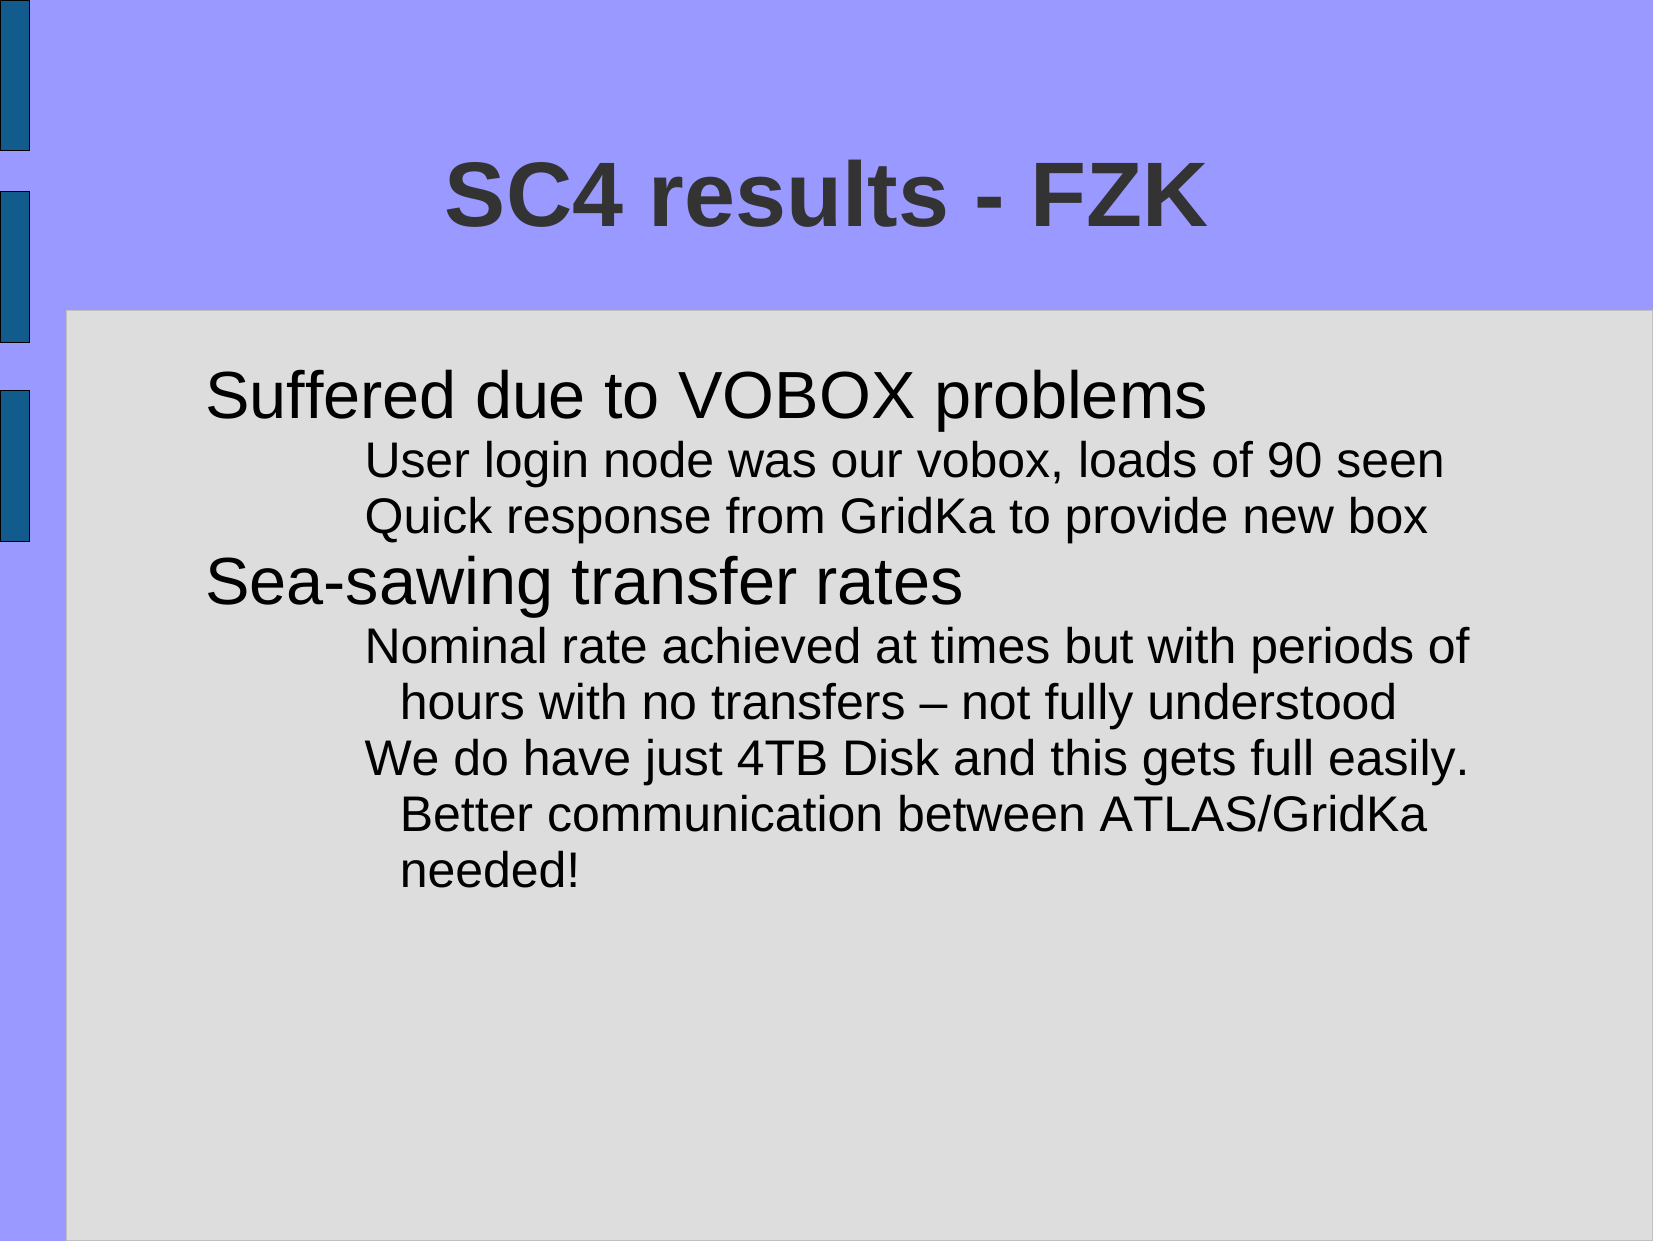

# SC4 results - FZK
Suffered due to VOBOX problems
User login node was our vobox, loads of 90 seen
Quick response from GridKa to provide new box
Sea-sawing transfer rates
Nominal rate achieved at times but with periods of hours with no transfers – not fully understood
We do have just 4TB Disk and this gets full easily.	 Better communication between ATLAS/GridKa needed!